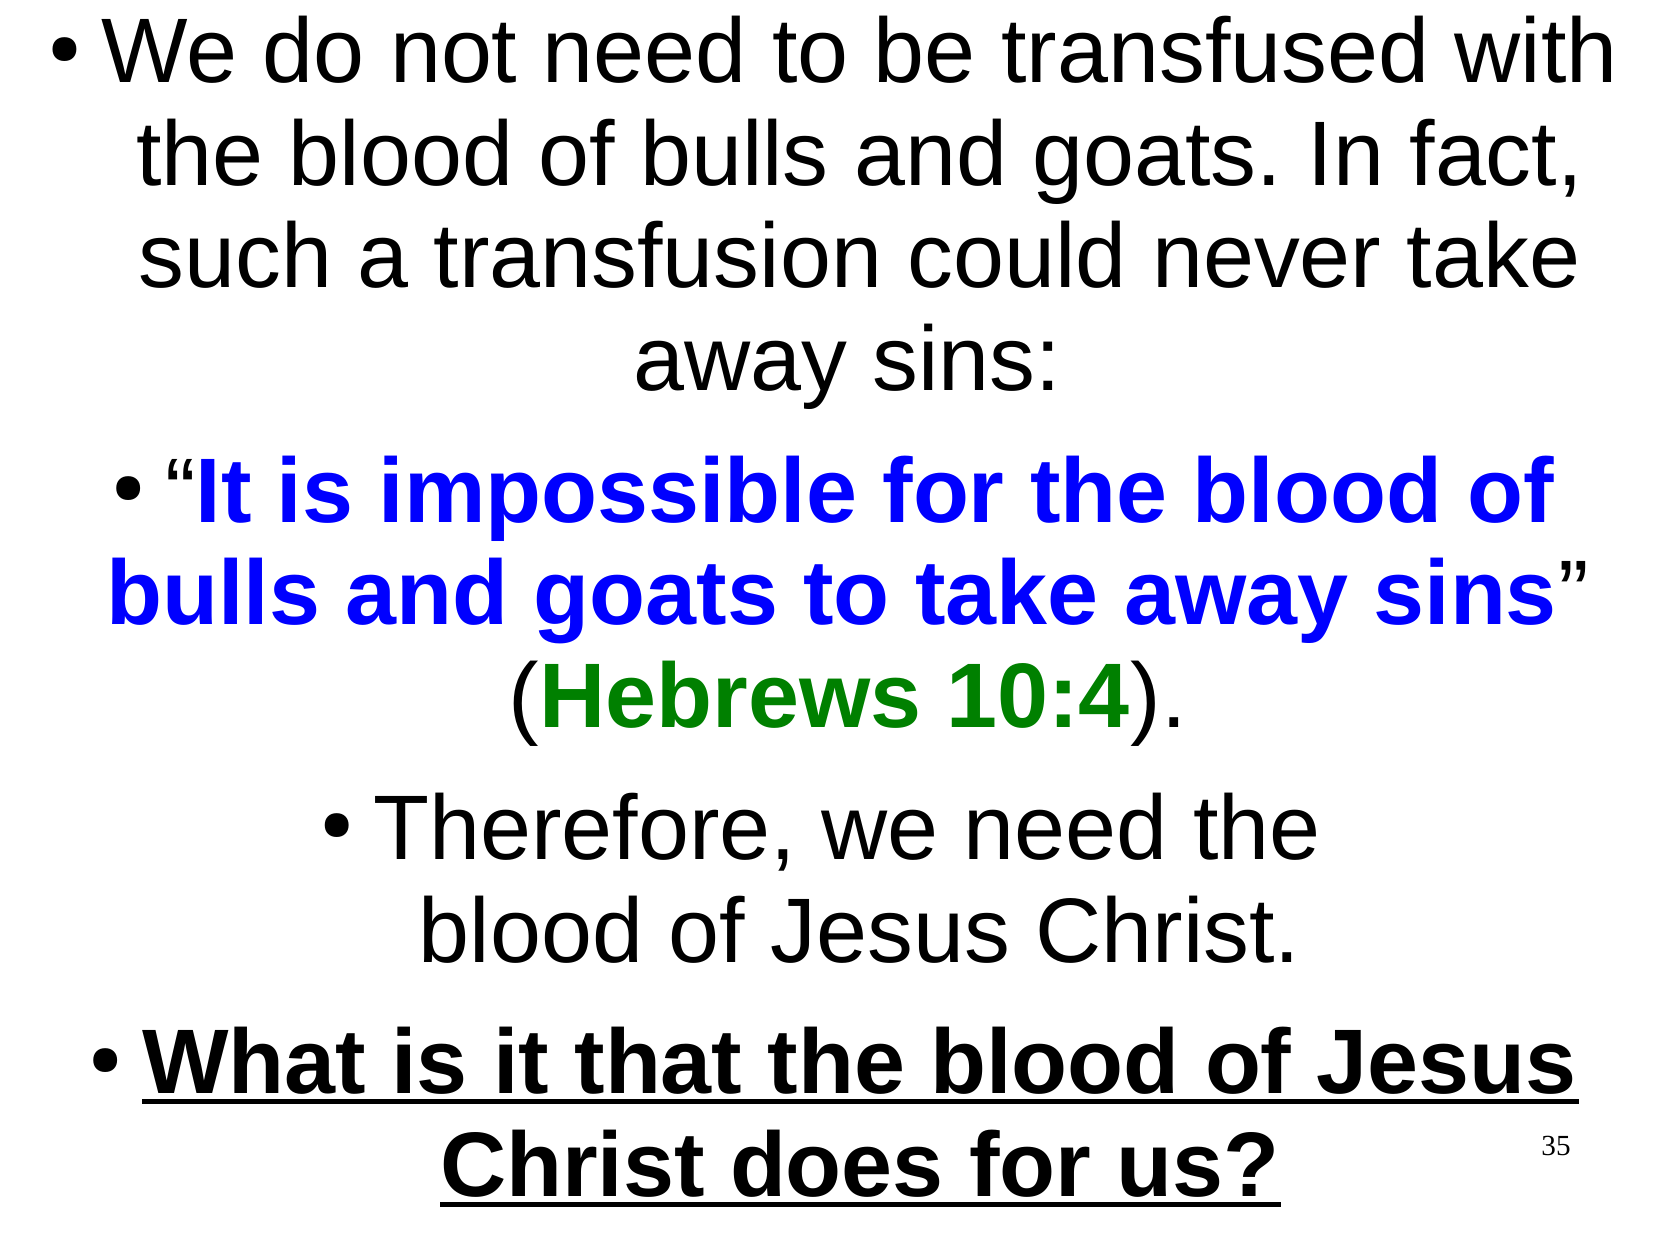

# We do not need to be transfused with the blood of bulls and goats. In fact, such a transfusion could never take away sins:
“It is impossible for the blood of bulls and goats to take away sins”
(Hebrews 10:4).
Therefore, we need the
blood of Jesus Christ.
What is it that the blood of Jesus Christ does for us?
35